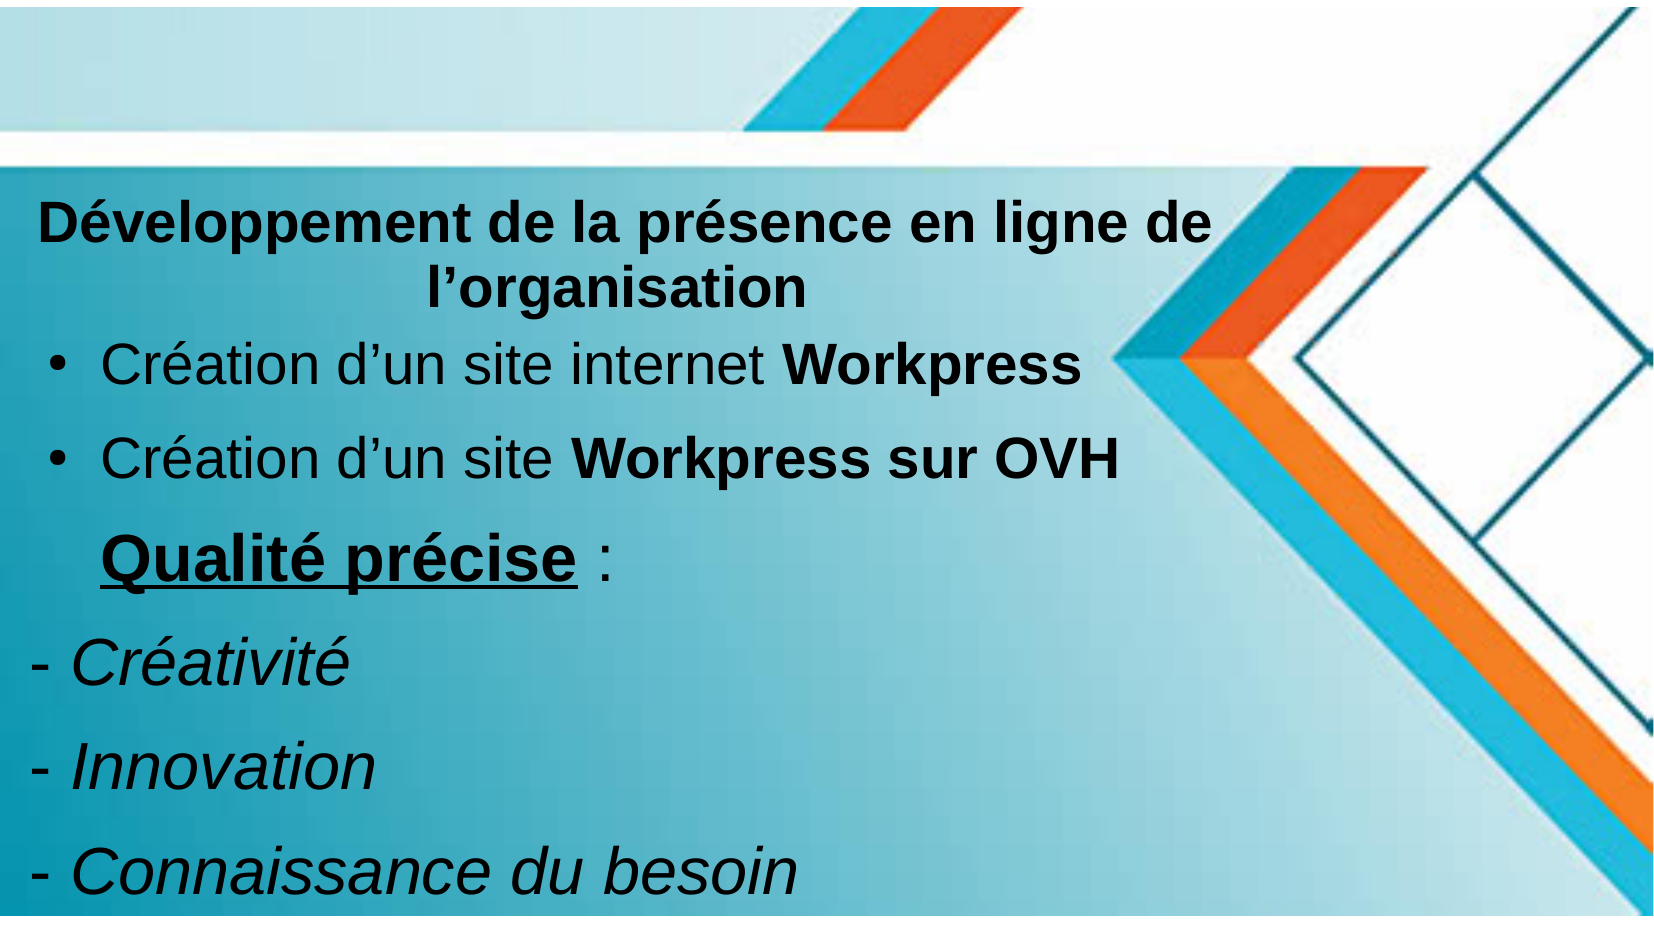

# Développement de la présence en ligne de l’organisation
Création d’un site internet Workpress
Création d’un site Workpress sur OVH
Qualité précise :
- Créativité
- Innovation
- Connaissance du besoin